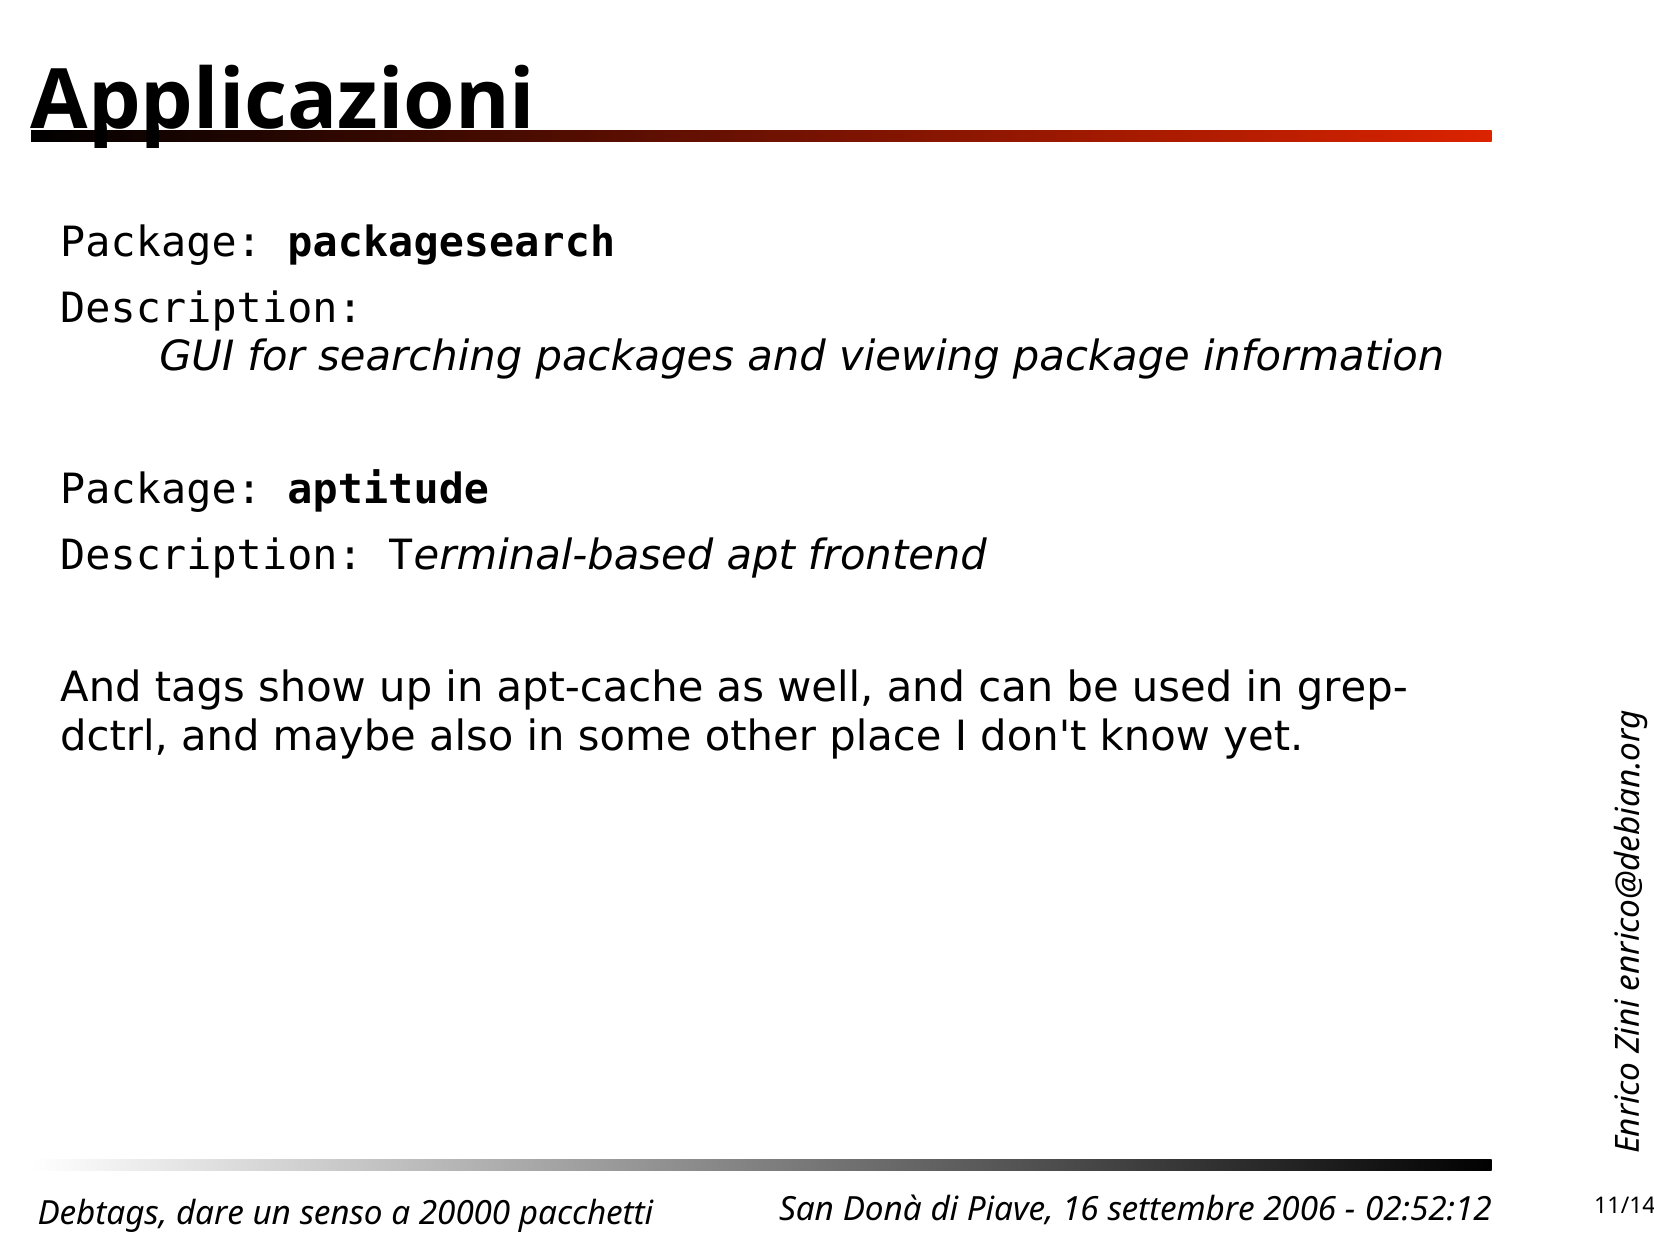

Applicazioni
Package: packagesearch
Description:
	 GUI for searching packages and viewing package information
Package: aptitude
Description: Terminal-based apt frontend
And tags show up in apt-cache as well, and can be used in grep-dctrl, and maybe also in some other place I don't know yet.